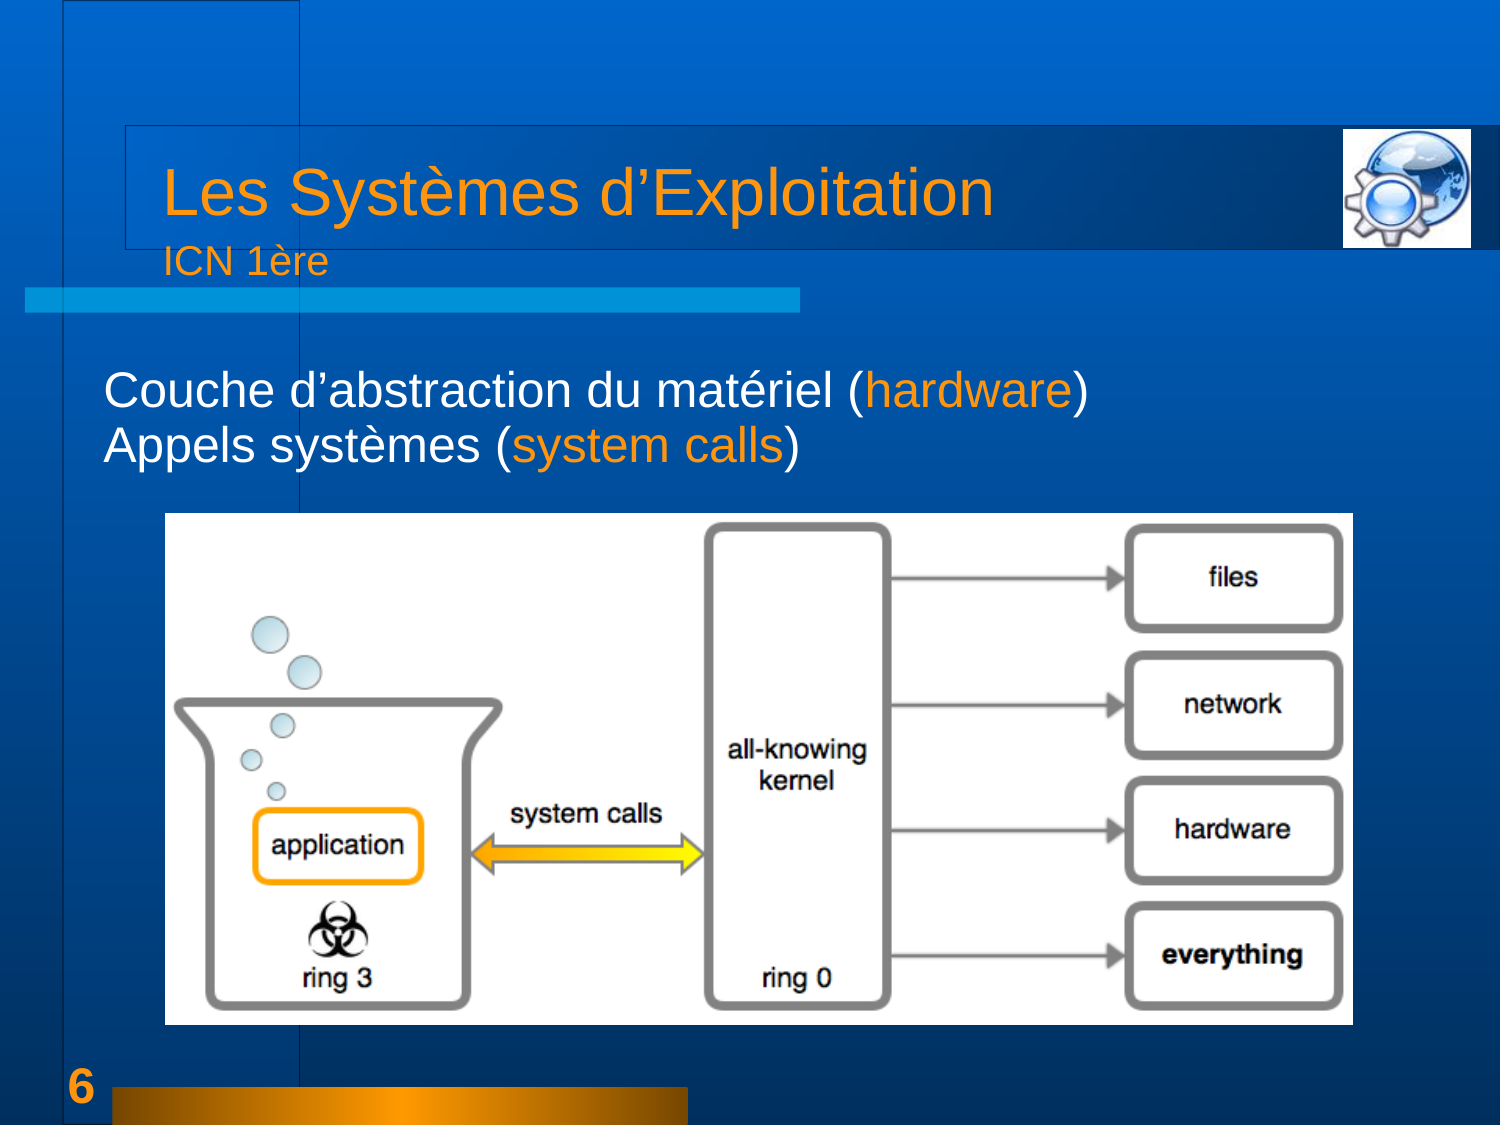

Couche d’abstraction du matériel (hardware)
Appels systèmes (system calls)